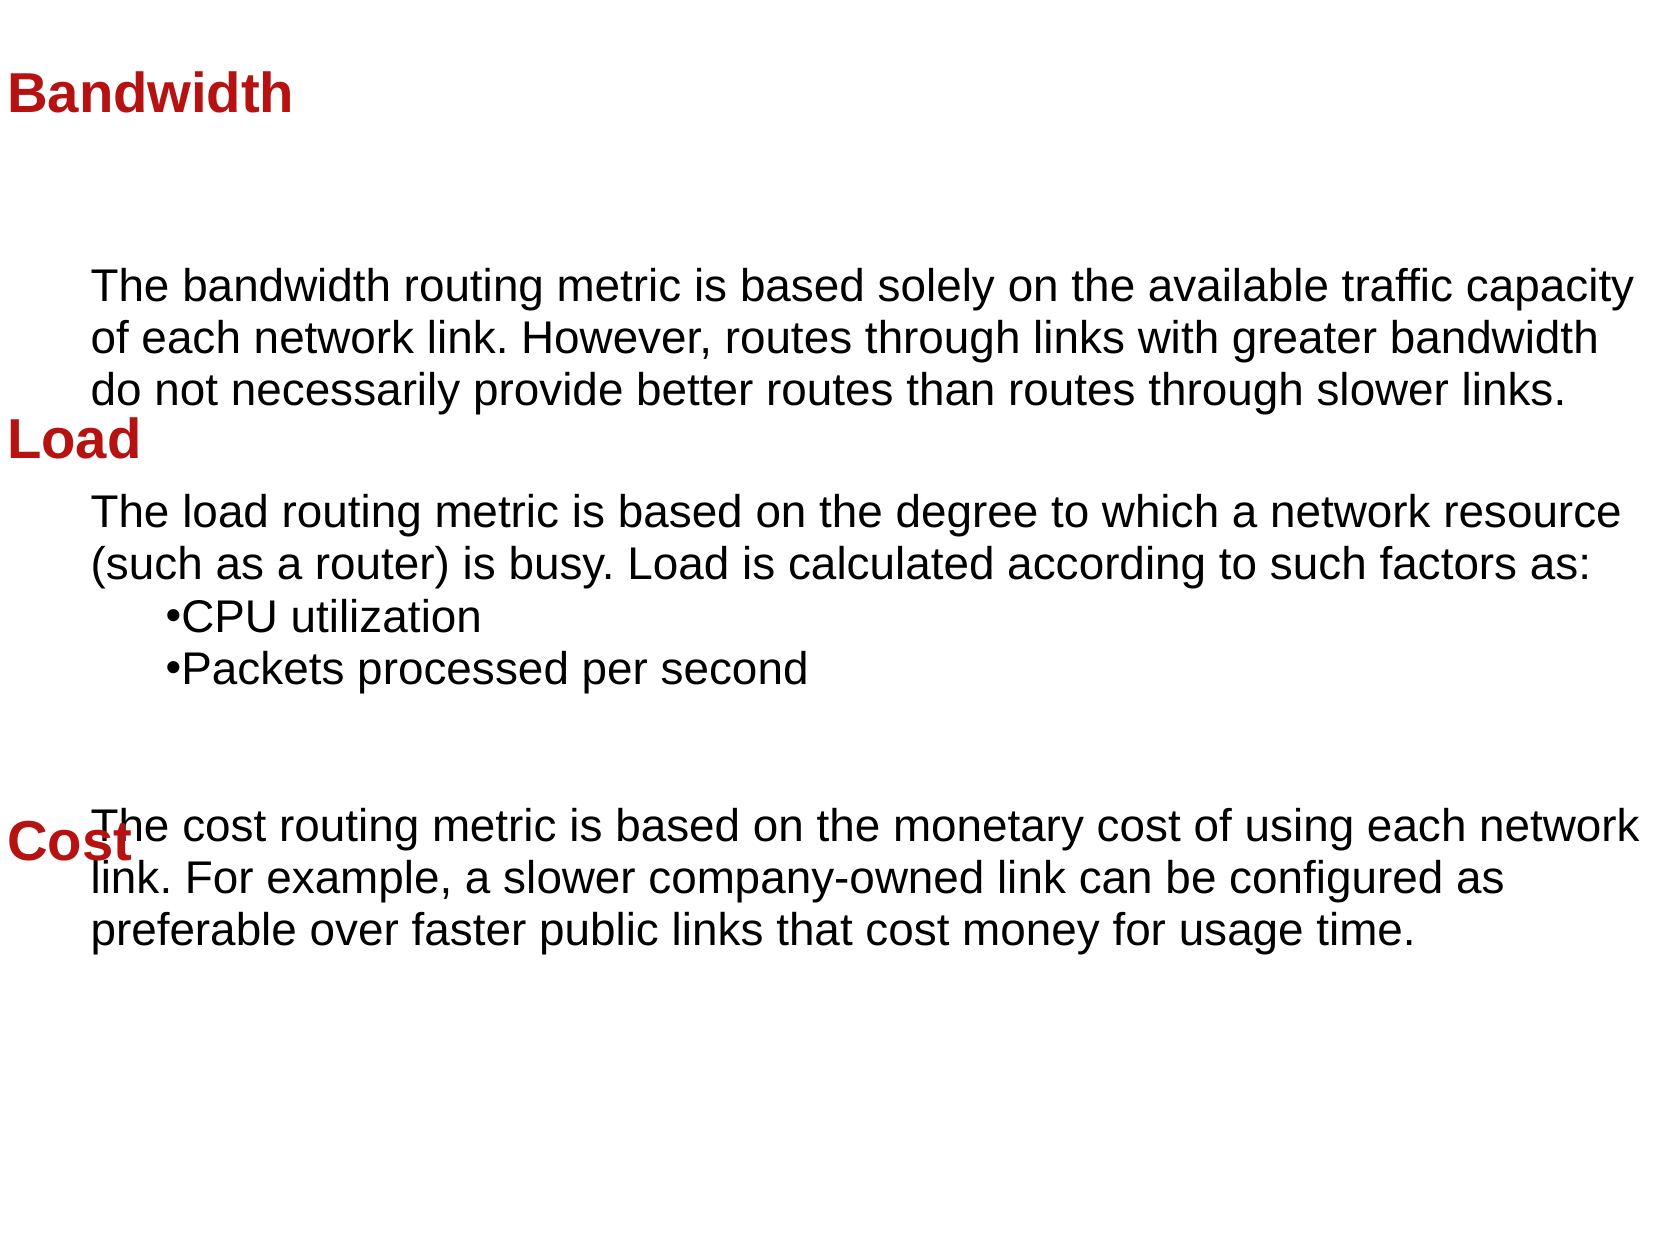

Bandwidth
The bandwidth routing metric is based solely on the available traffic capacity of each network link. However, routes through links with greater bandwidth do not necessarily provide better routes than routes through slower links.
The load routing metric is based on the degree to which a network resource (such as a router) is busy. Load is calculated according to such factors as:
CPU utilization
Packets processed per second
The cost routing metric is based on the monetary cost of using each network link. For example, a slower company-owned link can be configured as preferable over faster public links that cost money for usage time.
Load
Cost